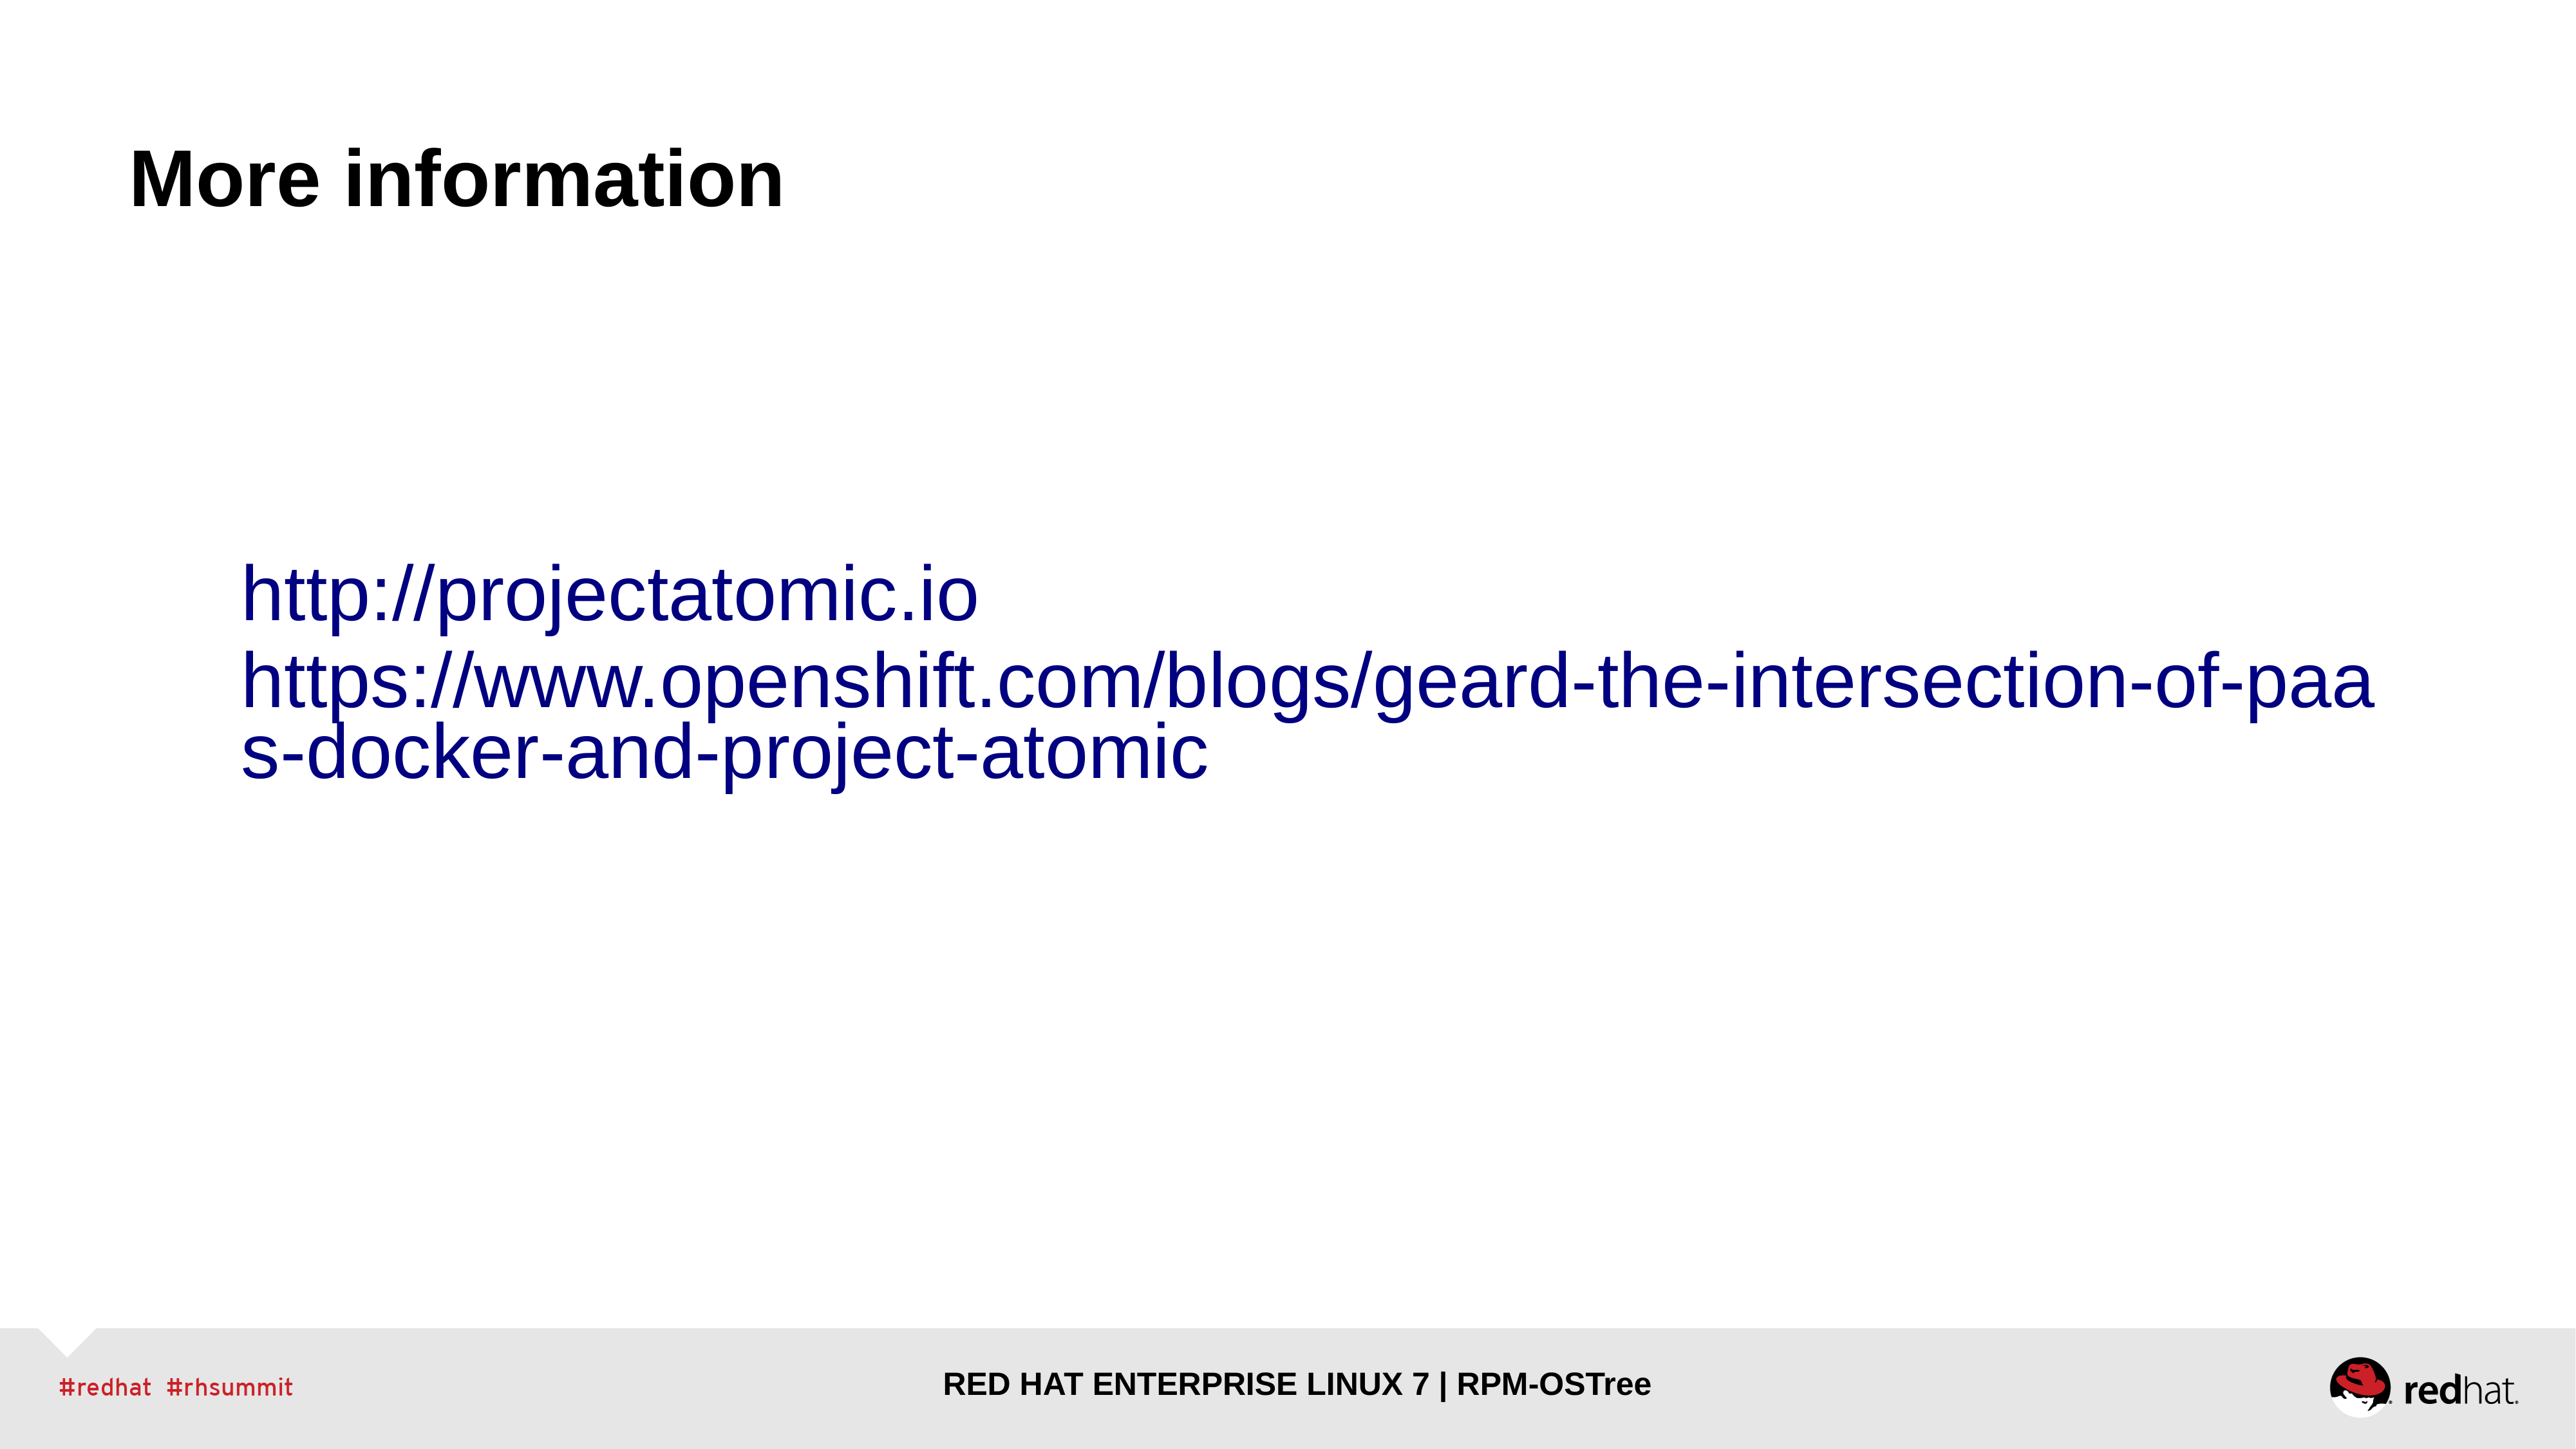

# More information
http://projectatomic.io
https://www.openshift.com/blogs/geard-the-intersection-of-paas-docker-and-project-atomic
RED HAT ENTERPRISE LINUX 7 | RPM-OSTree